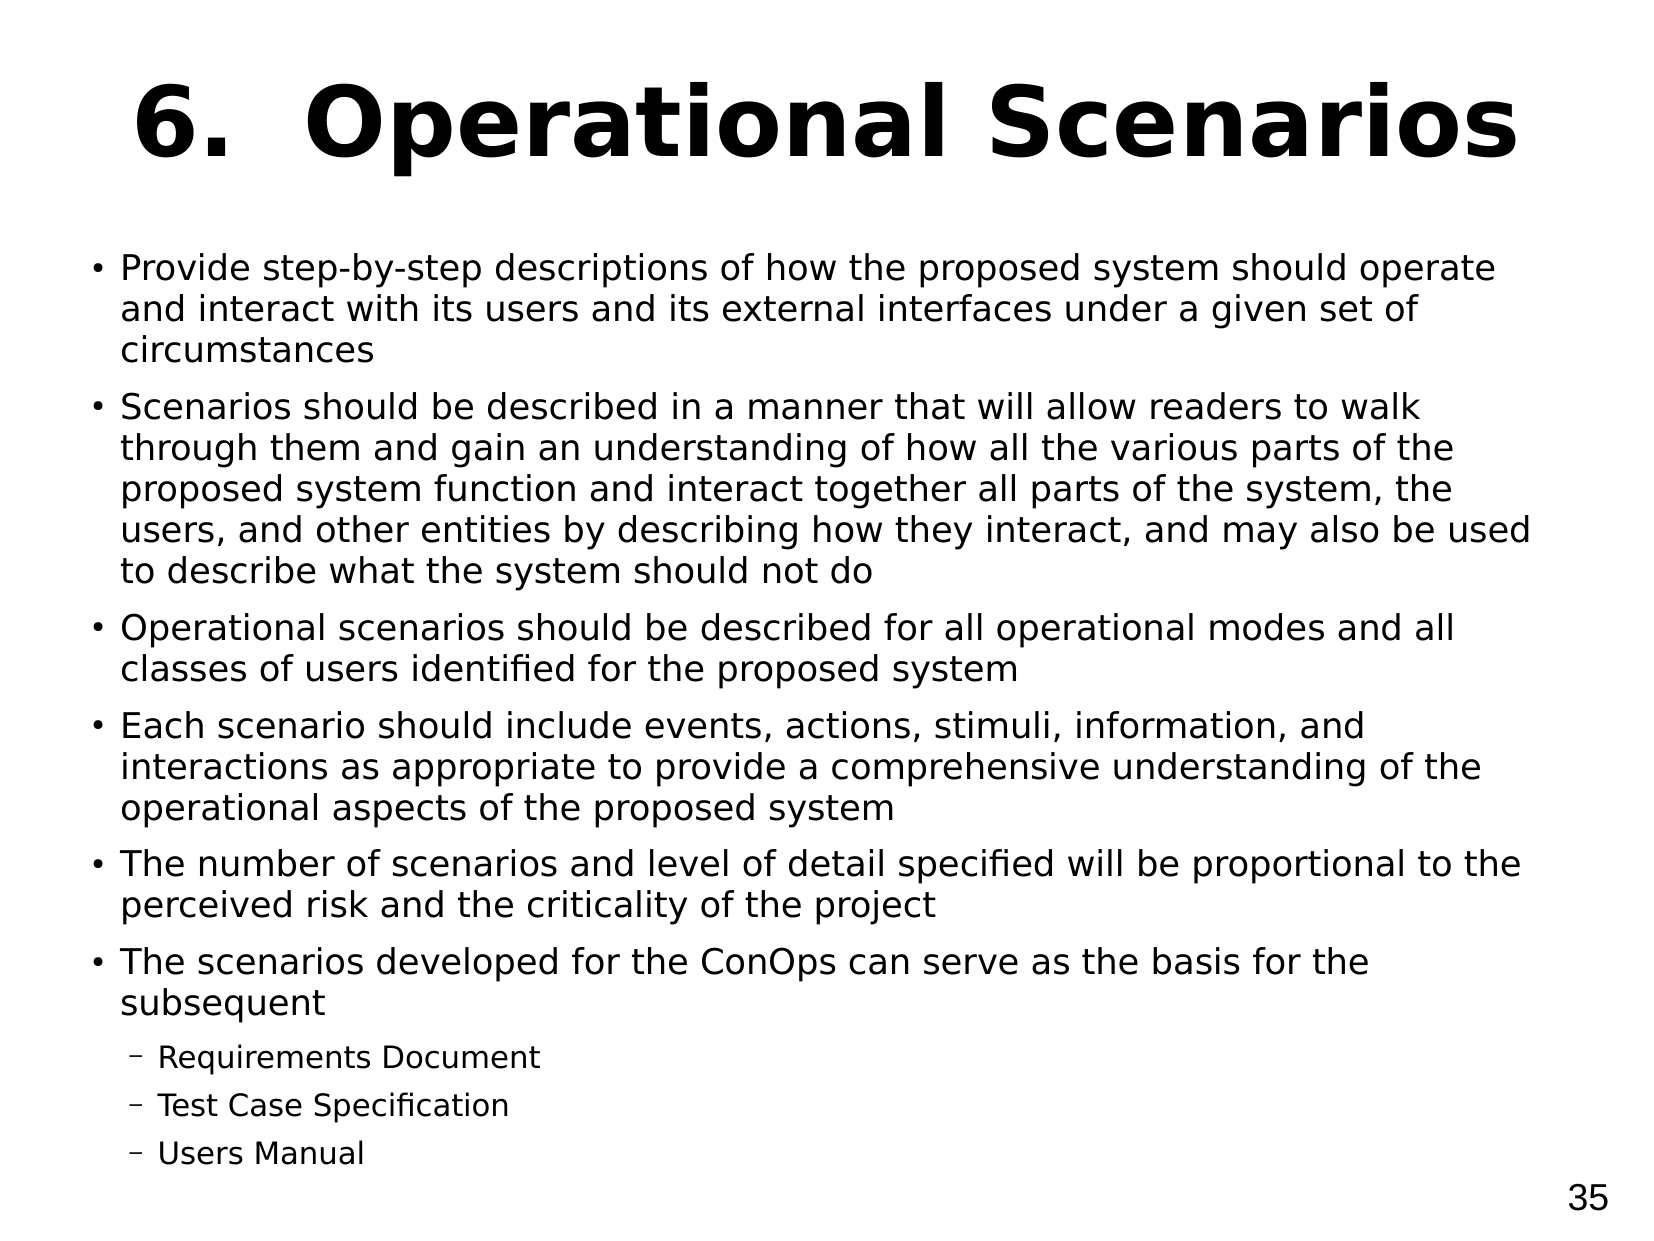

# 6. Operational Scenarios
Provide step-by-step descriptions of how the proposed system should operate and interact with its users and its external interfaces under a given set of circumstances
Scenarios should be described in a manner that will allow readers to walk through them and gain an understanding of how all the various parts of the proposed system function and interact together all parts of the system, the users, and other entities by describing how they interact, and may also be used to describe what the system should not do
Operational scenarios should be described for all operational modes and all classes of users identified for the proposed system
Each scenario should include events, actions, stimuli, information, and interactions as appropriate to provide a comprehensive understanding of the operational aspects of the proposed system
The number of scenarios and level of detail specified will be proportional to the perceived risk and the criticality of the project
The scenarios developed for the ConOps can serve as the basis for the subsequent
Requirements Document
Test Case Specification
Users Manual